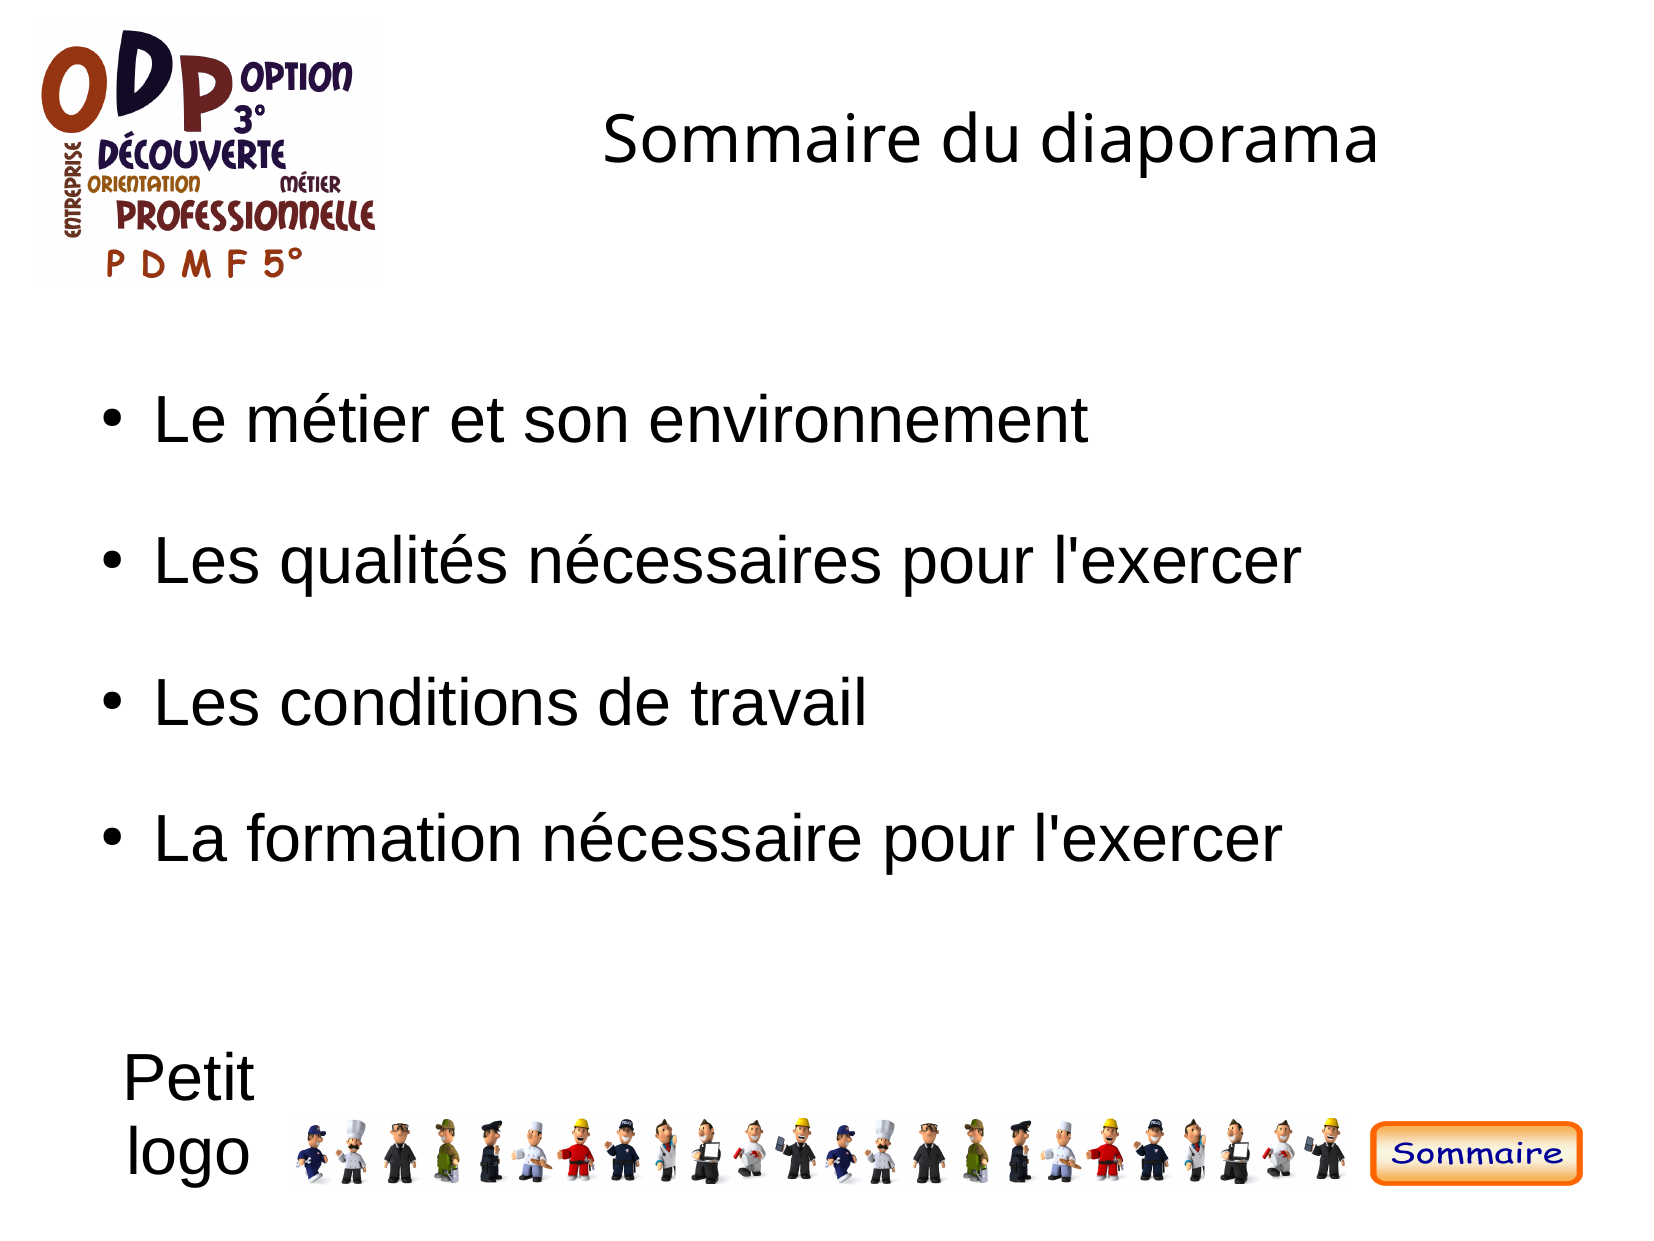

# Sommaire du diaporama
Le métier et son environnement
Les qualités nécessaires pour l'exercer
Les conditions de travail
La formation nécessaire pour l'exercer
Petit logo